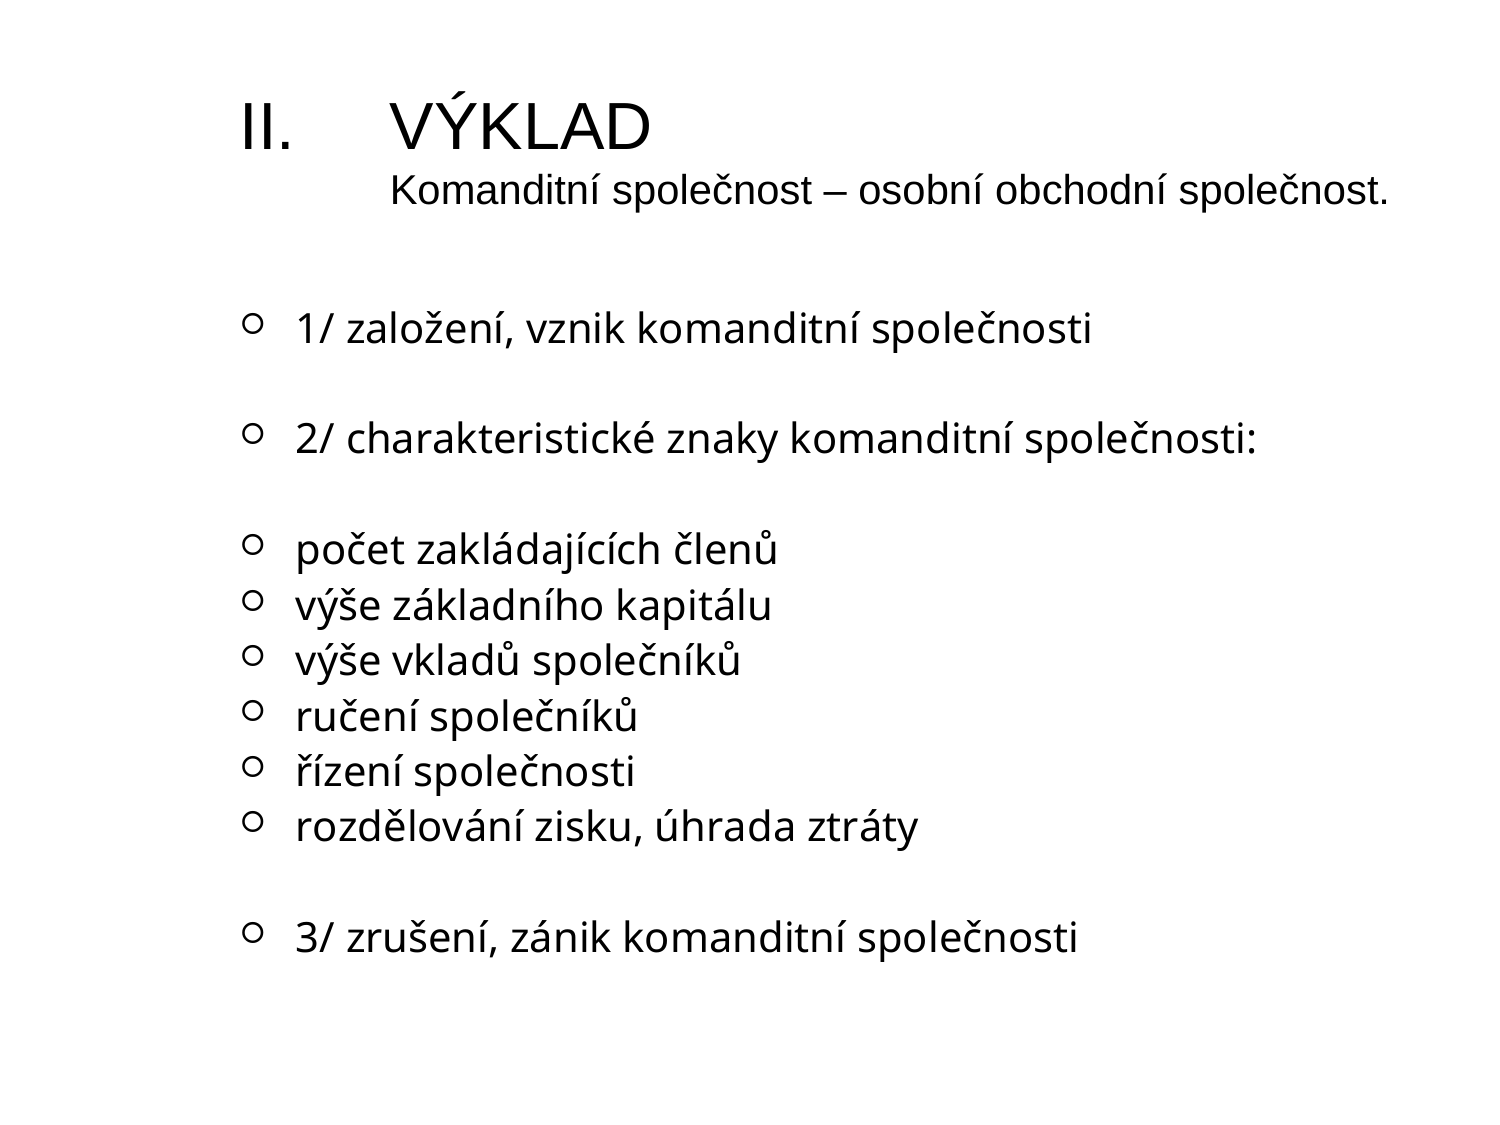

# VÝKLAD Komanditní společnost – osobní obchodní společnost.
1/ založení, vznik komanditní společnosti
2/ charakteristické znaky komanditní společnosti:
počet zakládajících členů
výše základního kapitálu
výše vkladů společníků
ručení společníků
řízení společnosti
rozdělování zisku, úhrada ztráty
3/ zrušení, zánik komanditní společnosti